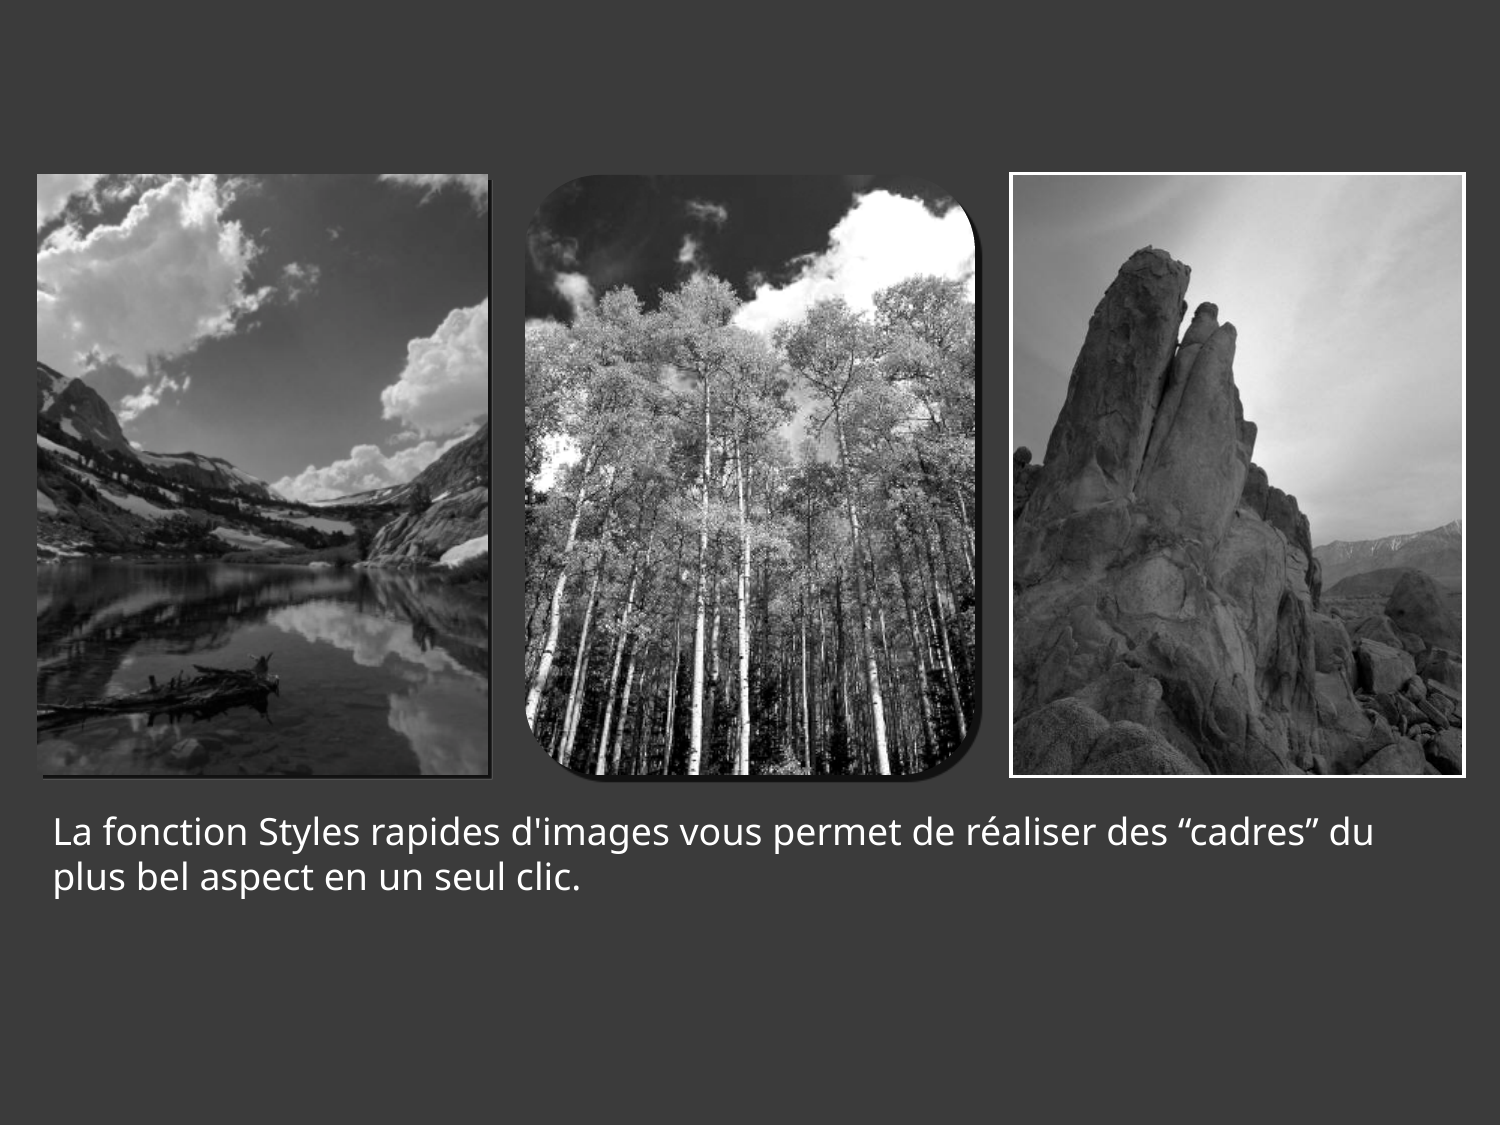

# La fonction Styles rapides d'images vous permet de réaliser des “cadres” du plus bel aspect en un seul clic.